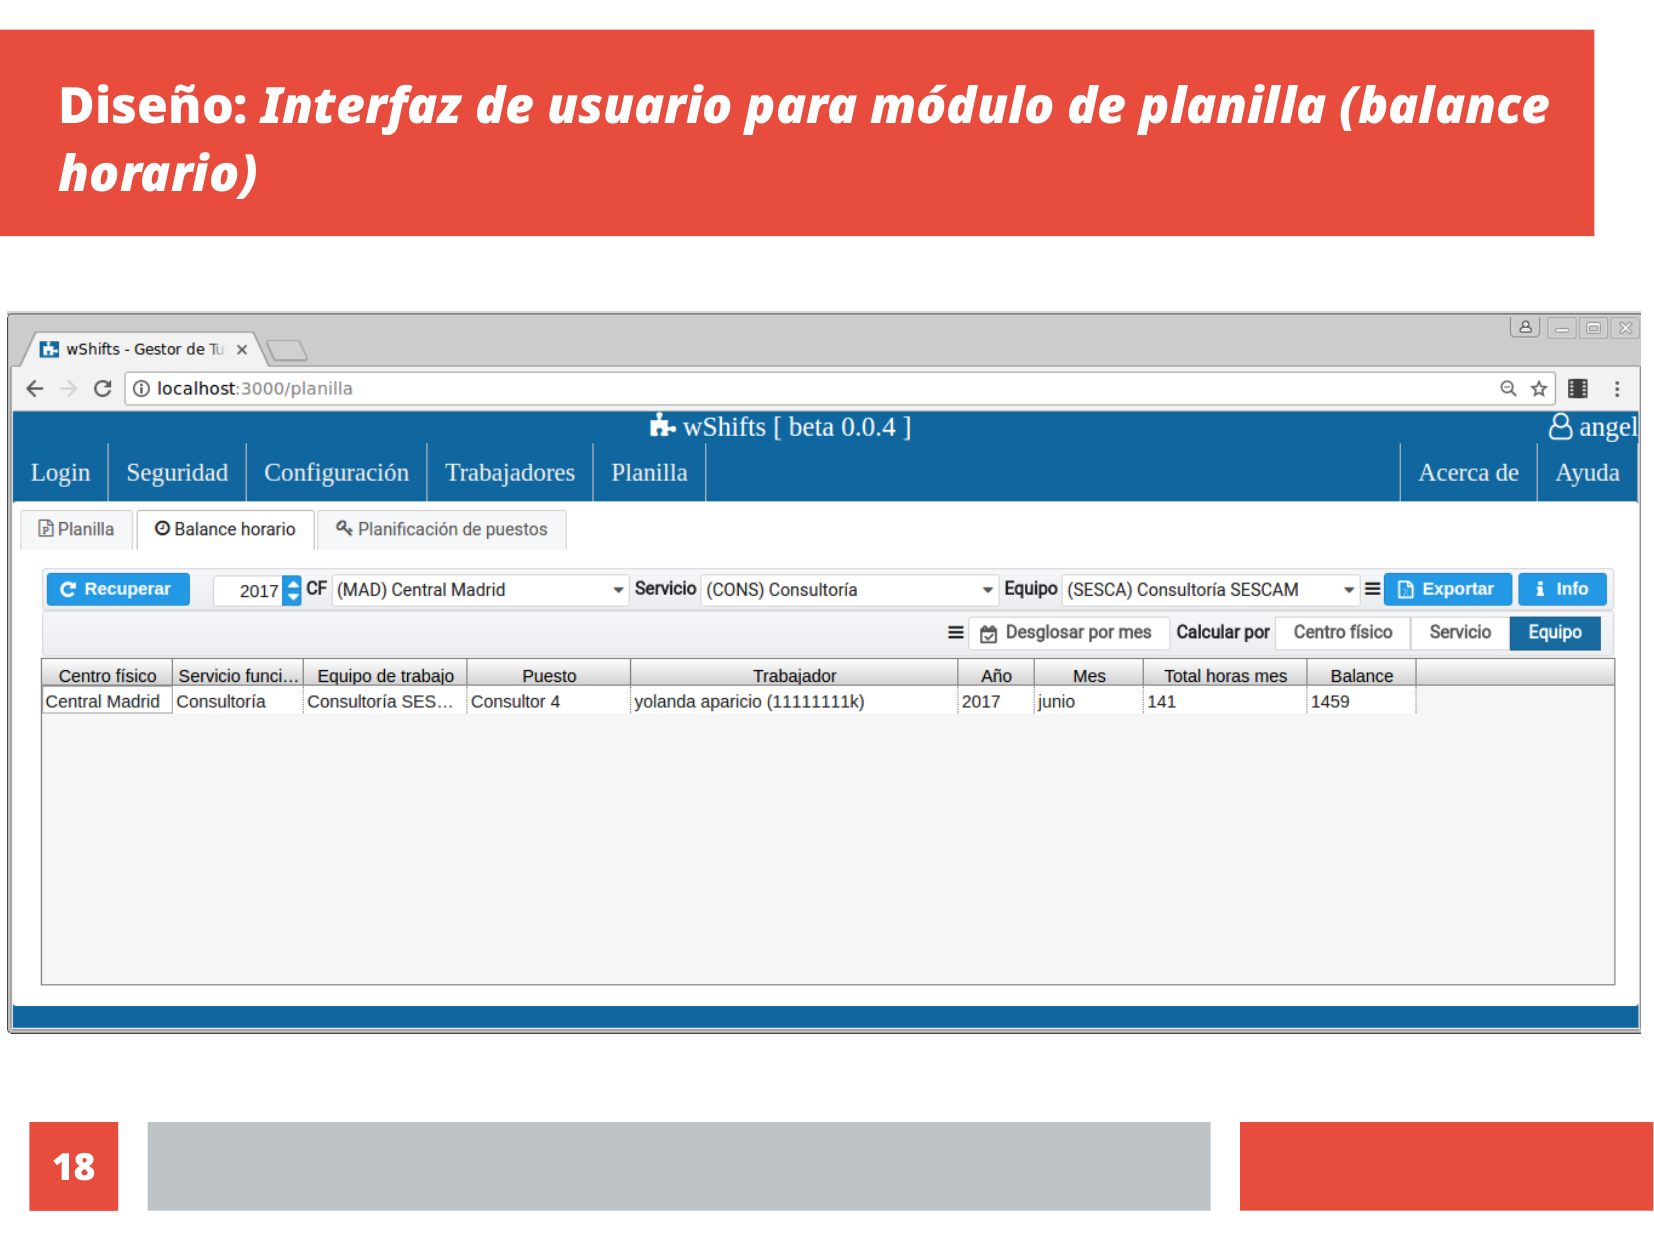

# Diseño: Interfaz de usuario para módulo de planilla (balance horario)
18